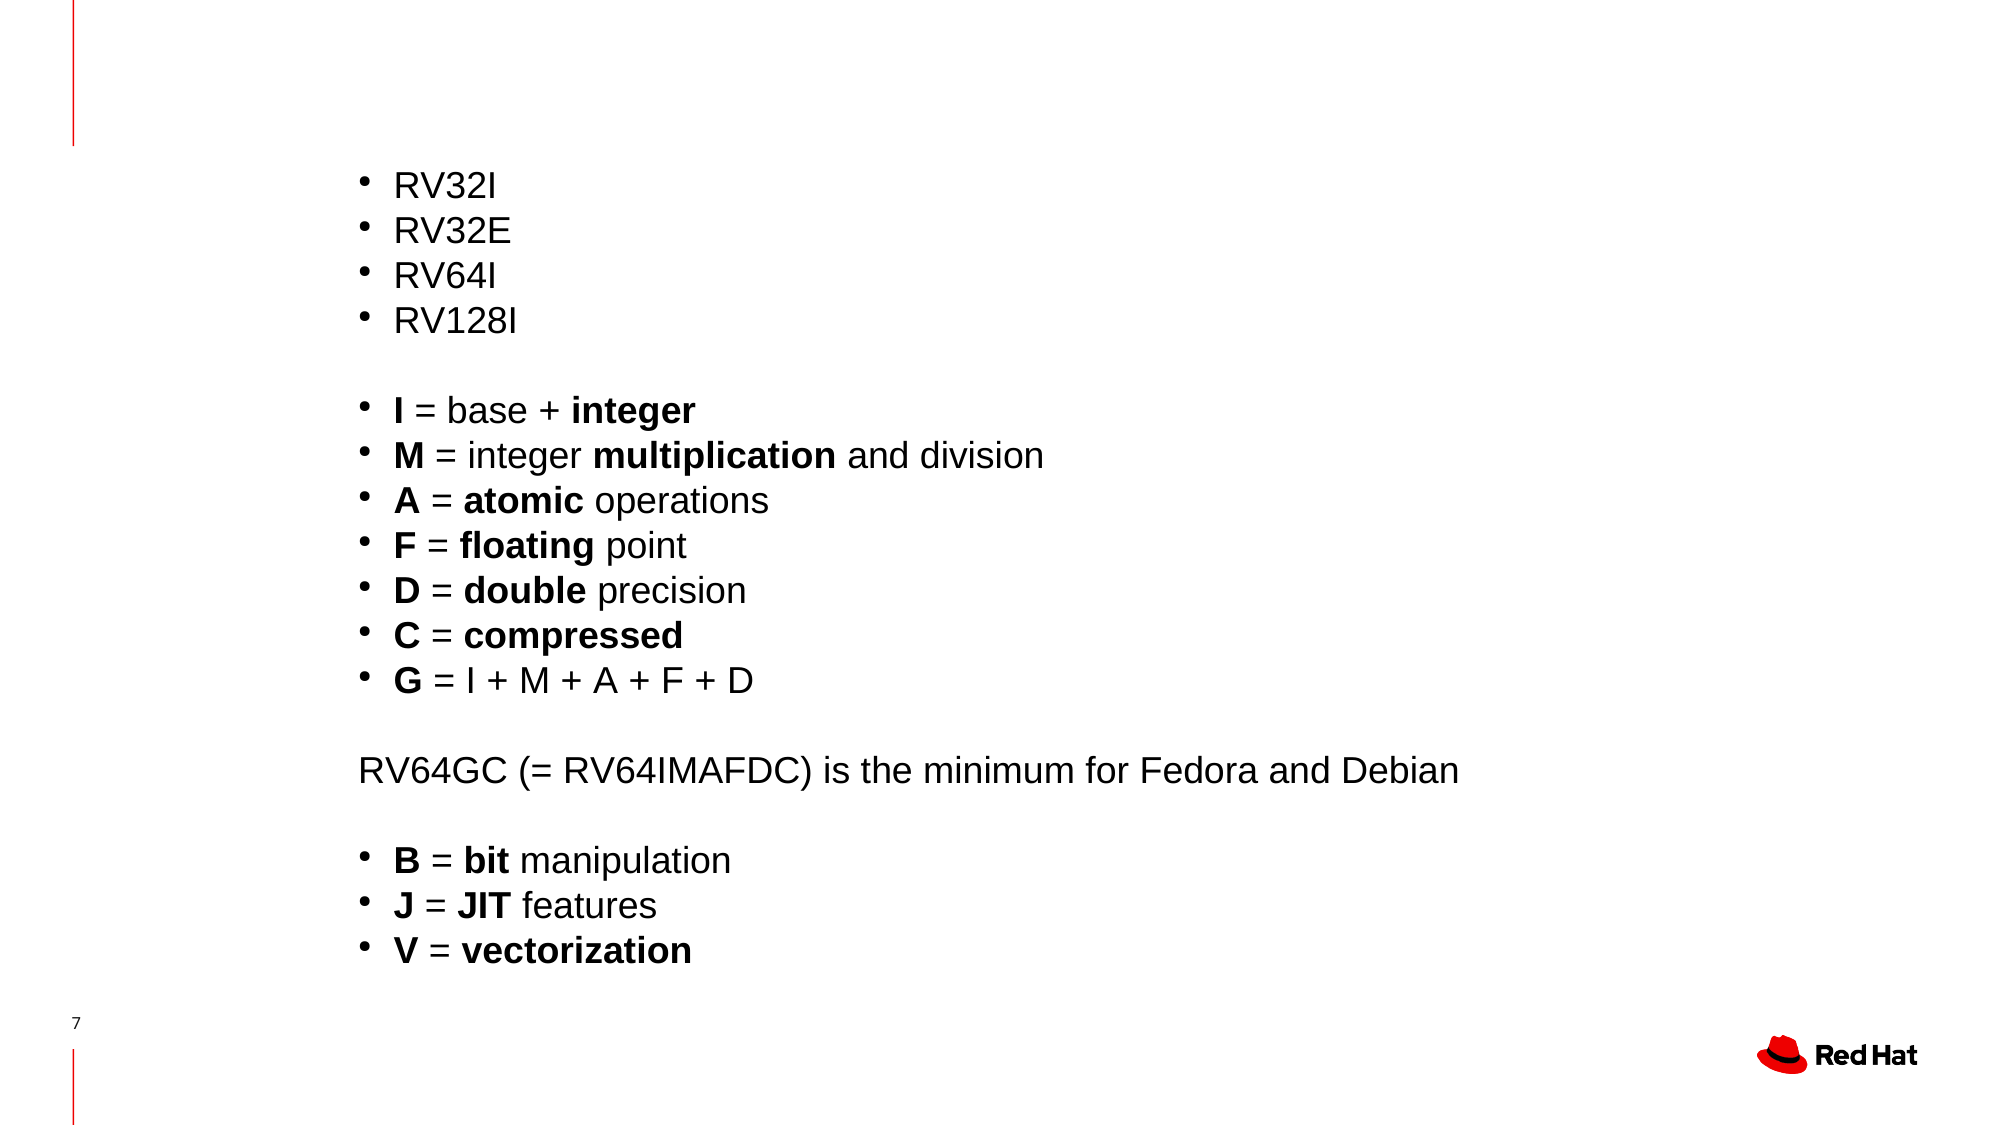

RV32I
RV32E
RV64I
RV128I
I = base + integer
M = integer multiplication and division
A = atomic operations
F = floating point
D = double precision
C = compressed
G = I + M + A + F + D
RV64GC (= RV64IMAFDC) is the minimum for Fedora and Debian
B = bit manipulation
J = JIT features
V = vectorization
7